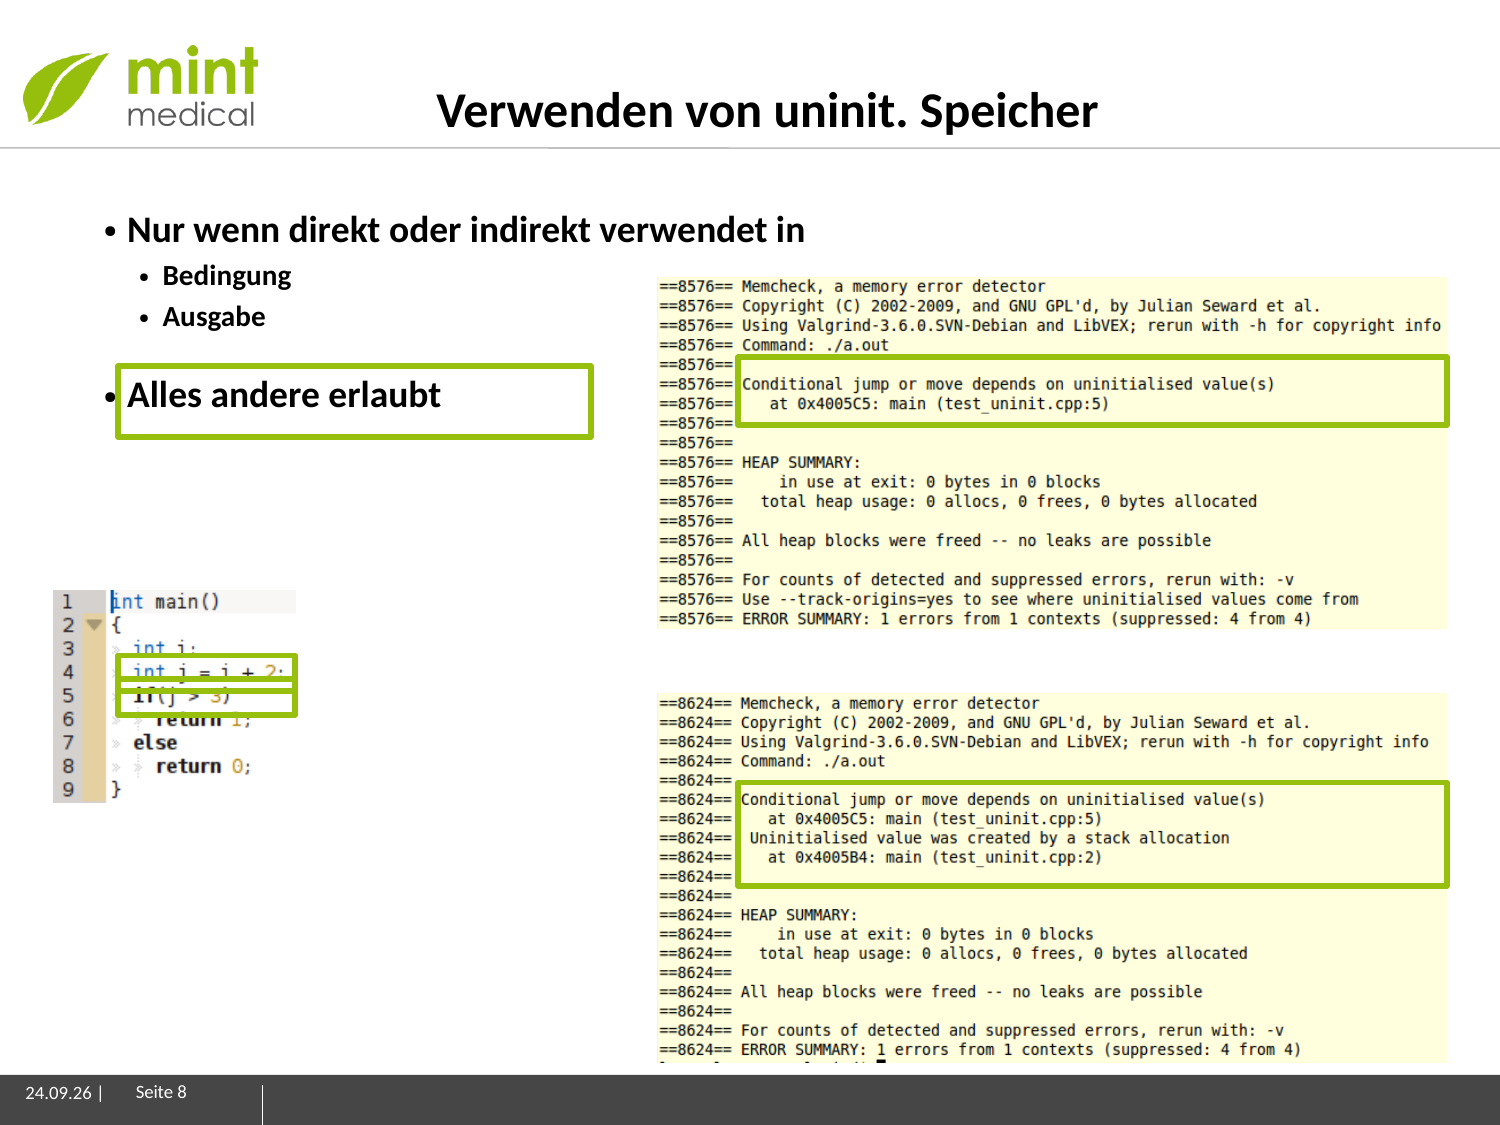

# Verwenden von uninit. Speicher
Nur wenn direkt oder indirekt verwendet in
Bedingung
Ausgabe
Alles andere erlaubt